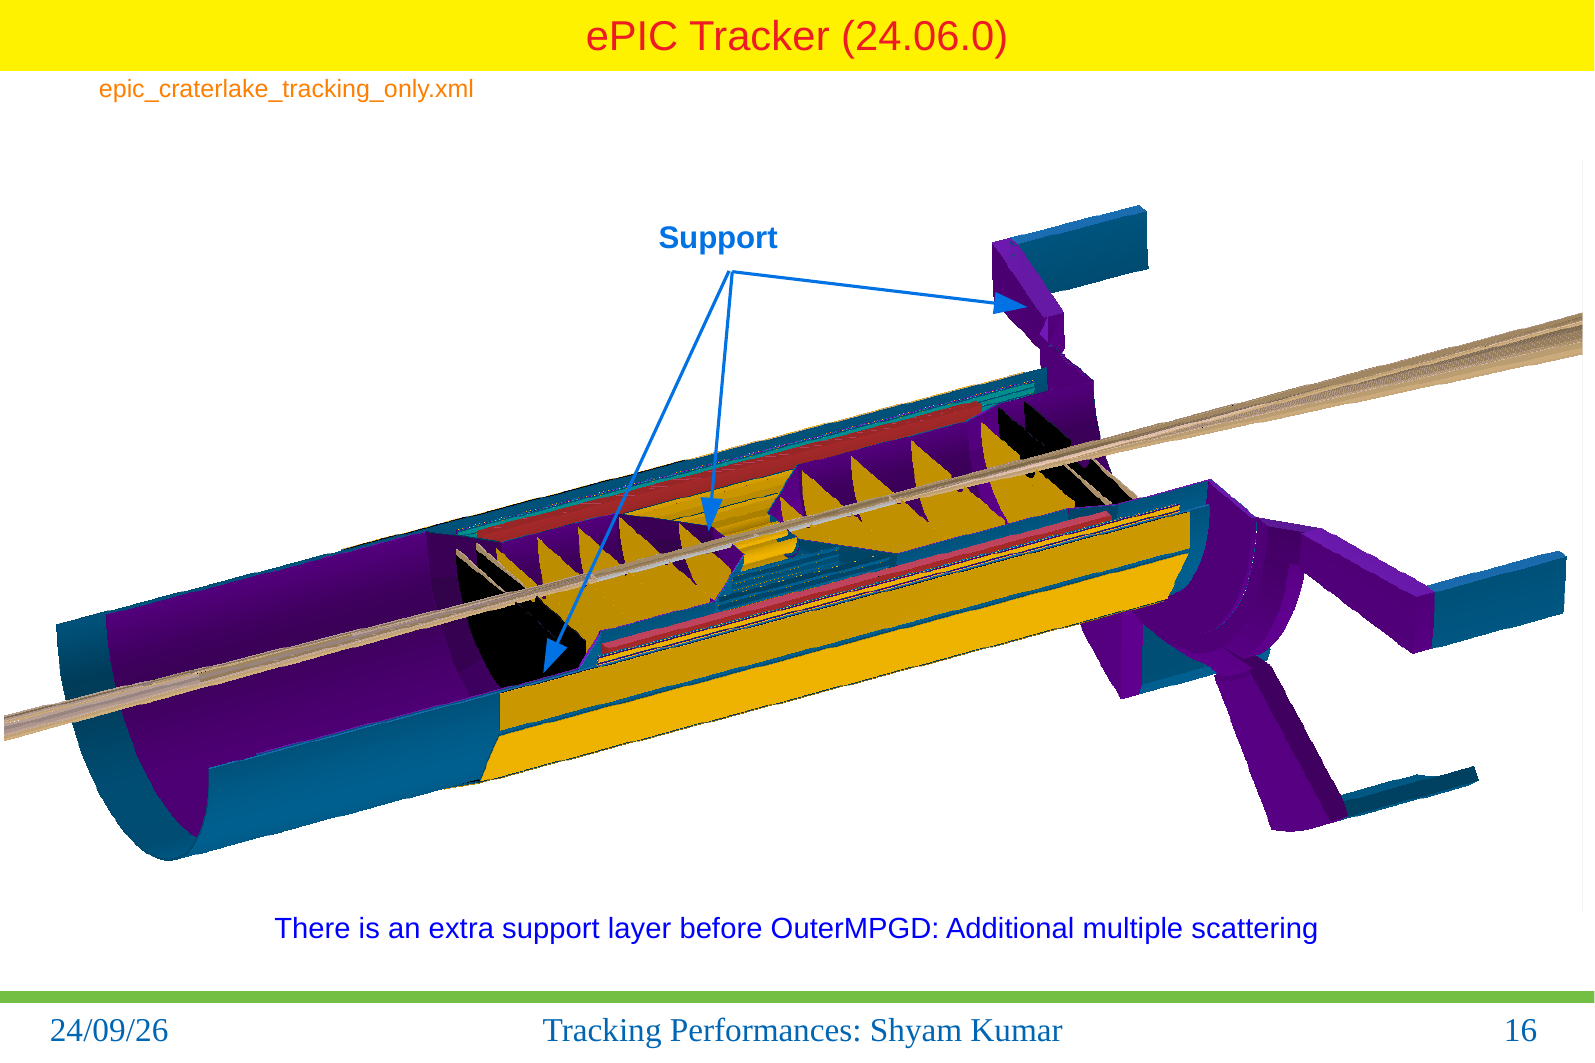

# ePIC Tracker (24.06.0)
epic_craterlake_tracking_only.xml
Support
There is an extra support layer before OuterMPGD: Additional multiple scattering
Tracking Performances: Shyam Kumar
16